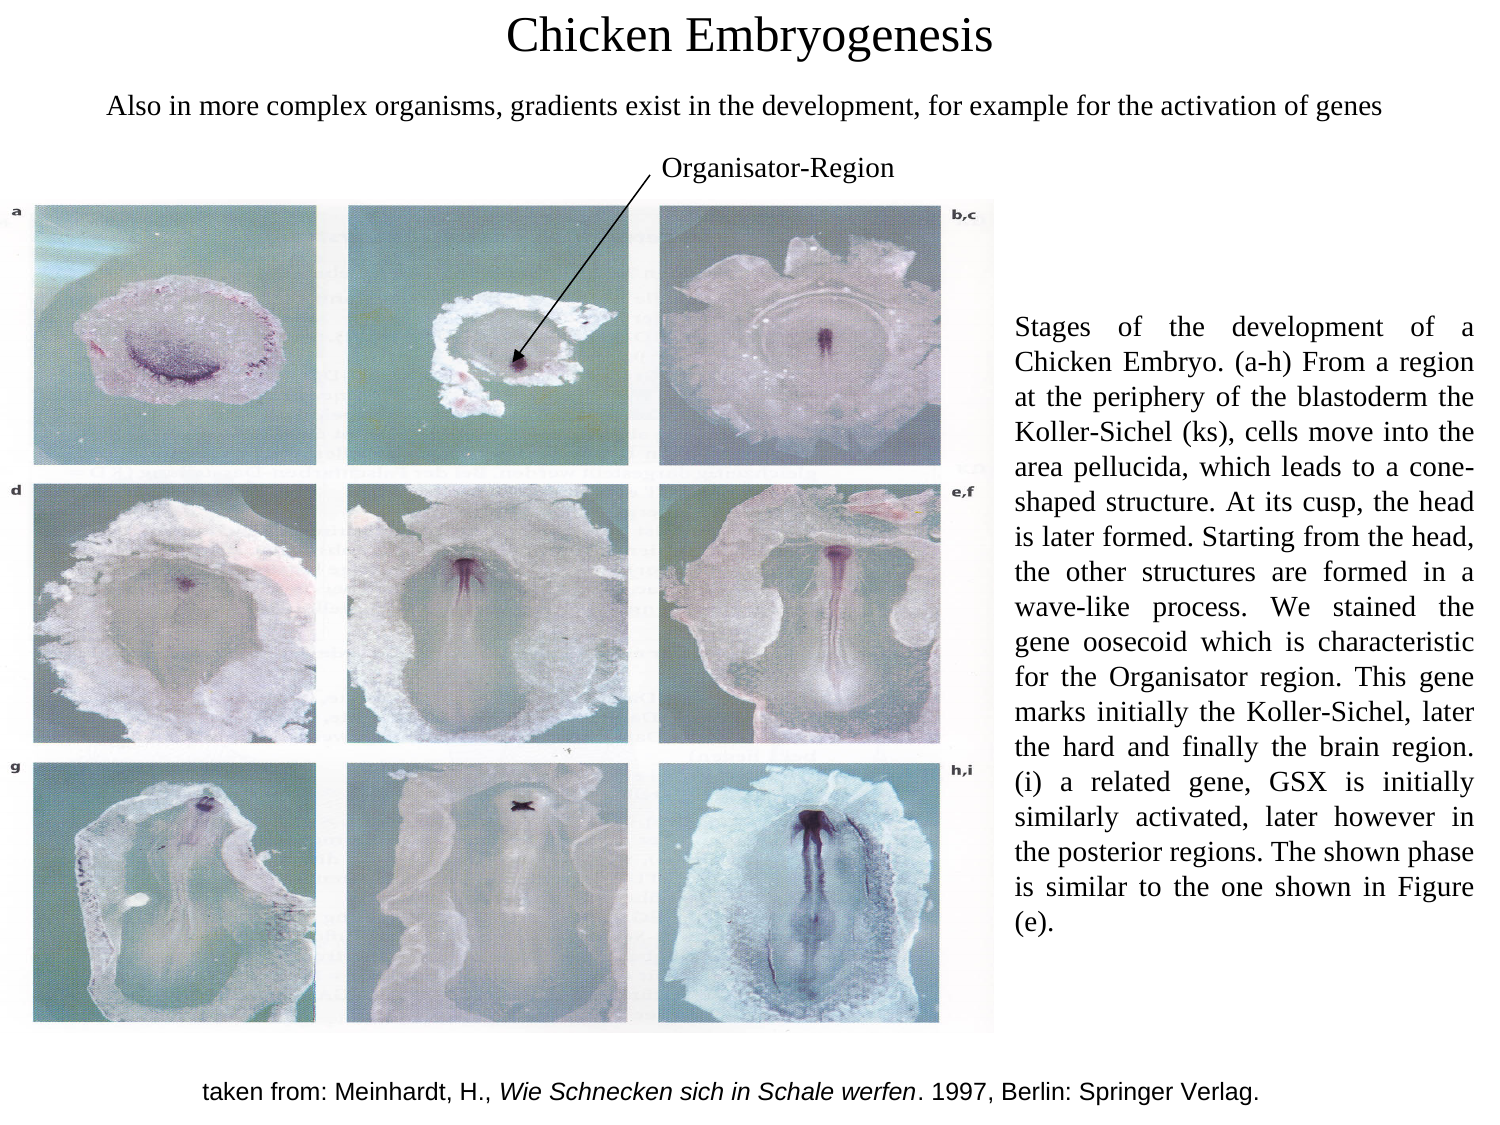

# Chicken Embryogenesis
Also in more complex organisms, gradients exist in the development, for example for the activation of genes
Organisator-Region
Stages of the development of a Chicken Embryo. (a-h) From a region at the periphery of the blastoderm the Koller-Sichel (ks), cells move into the area pellucida, which leads to a cone-shaped structure. At its cusp, the head is later formed. Starting from the head, the other structures are formed in a wave-like process. We stained the gene oosecoid which is characteristic for the Organisator region. This gene marks initially the Koller-Sichel, later the hard and finally the brain region. (i) a related gene, GSX is initially similarly activated, later however in the posterior regions. The shown phase is similar to the one shown in Figure (e).
taken from: Meinhardt, H., Wie Schnecken sich in Schale werfen. 1997, Berlin: Springer Verlag.